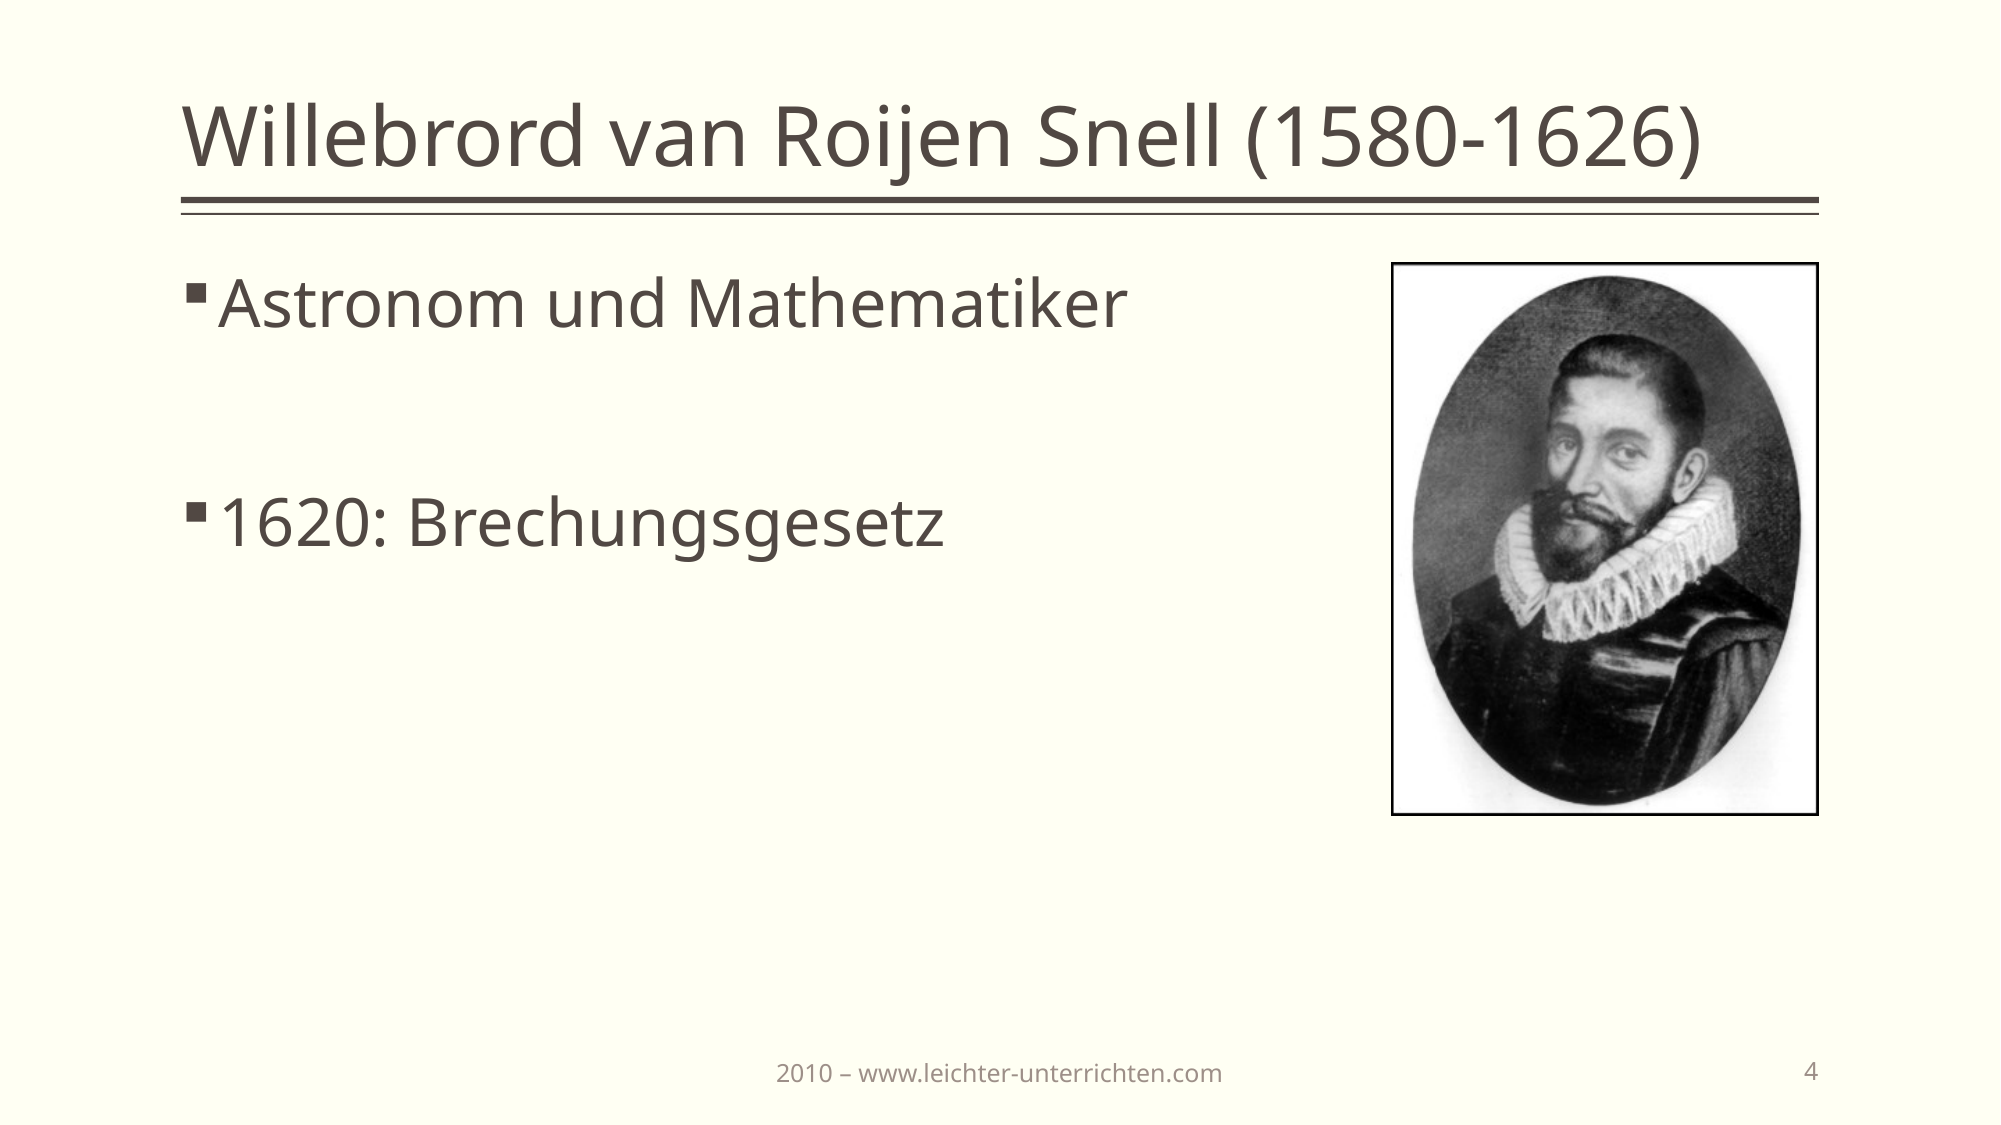

# Willebrord van Roijen Snell (1580-1626)
Astronom und Mathematiker
1620: Brechungsgesetz
2010 – www.leichter-unterrichten.com